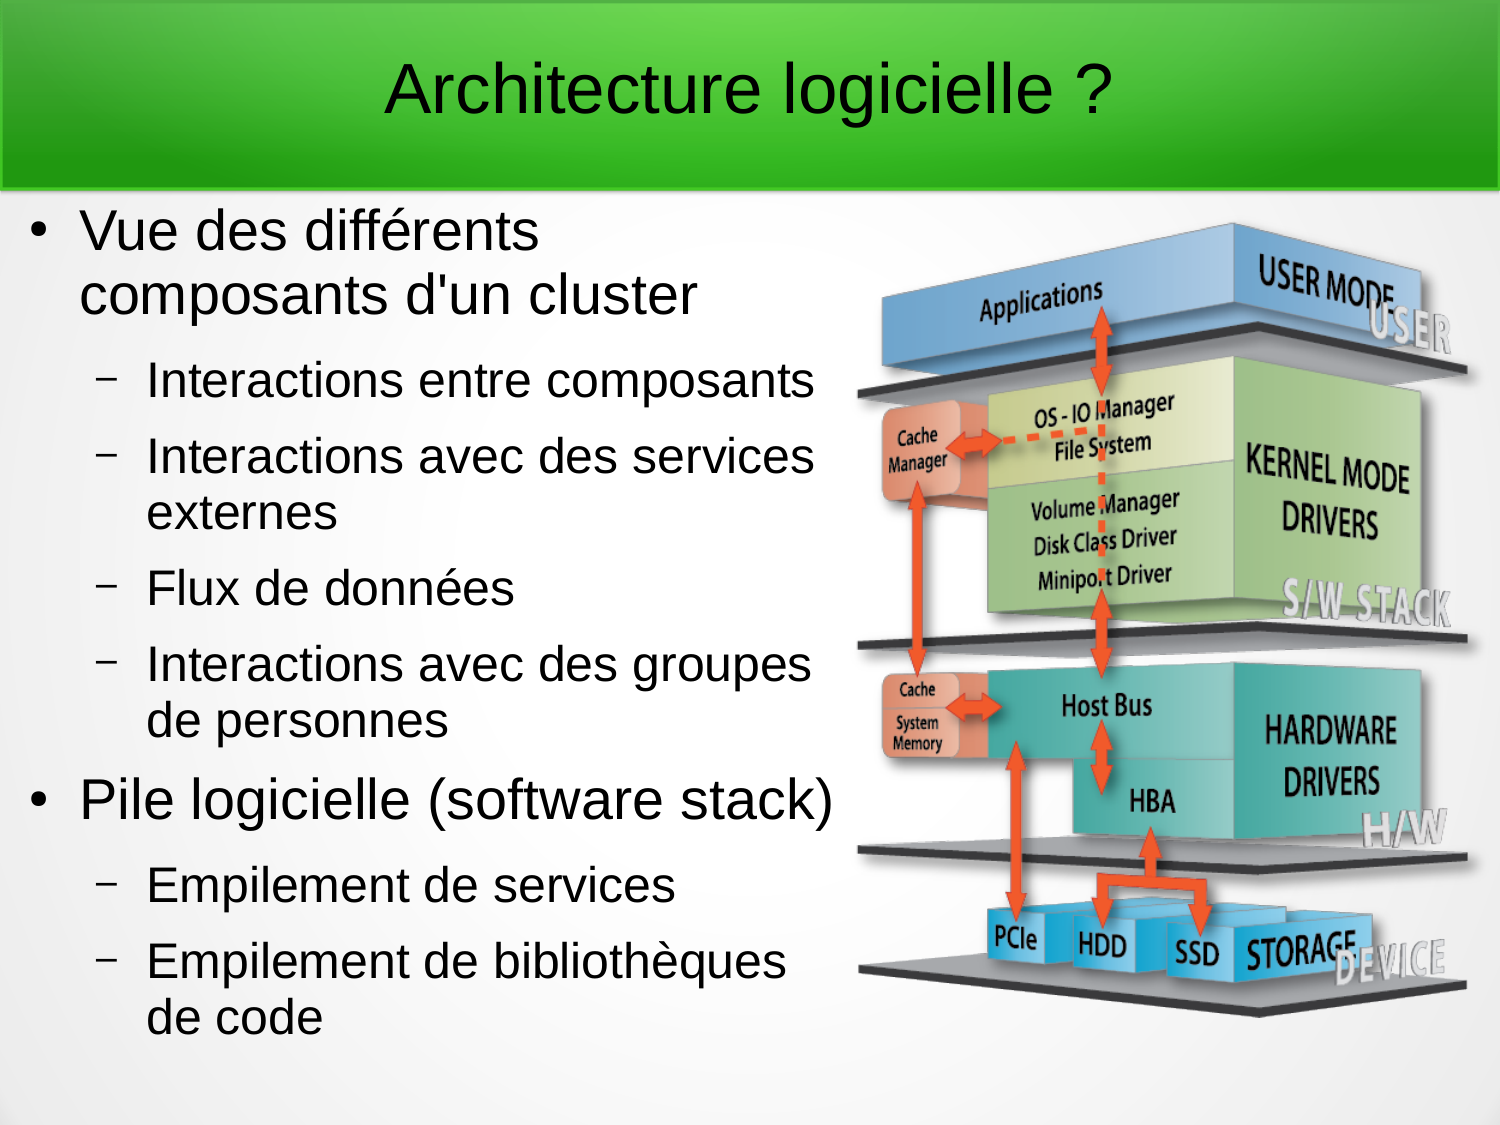

# Architecture logicielle ?
Vue des différents composants d'un cluster
Interactions entre composants
Interactions avec des services externes
Flux de données
Interactions avec des groupes de personnes
Pile logicielle (software stack)
Empilement de services
Empilement de bibliothèques de code